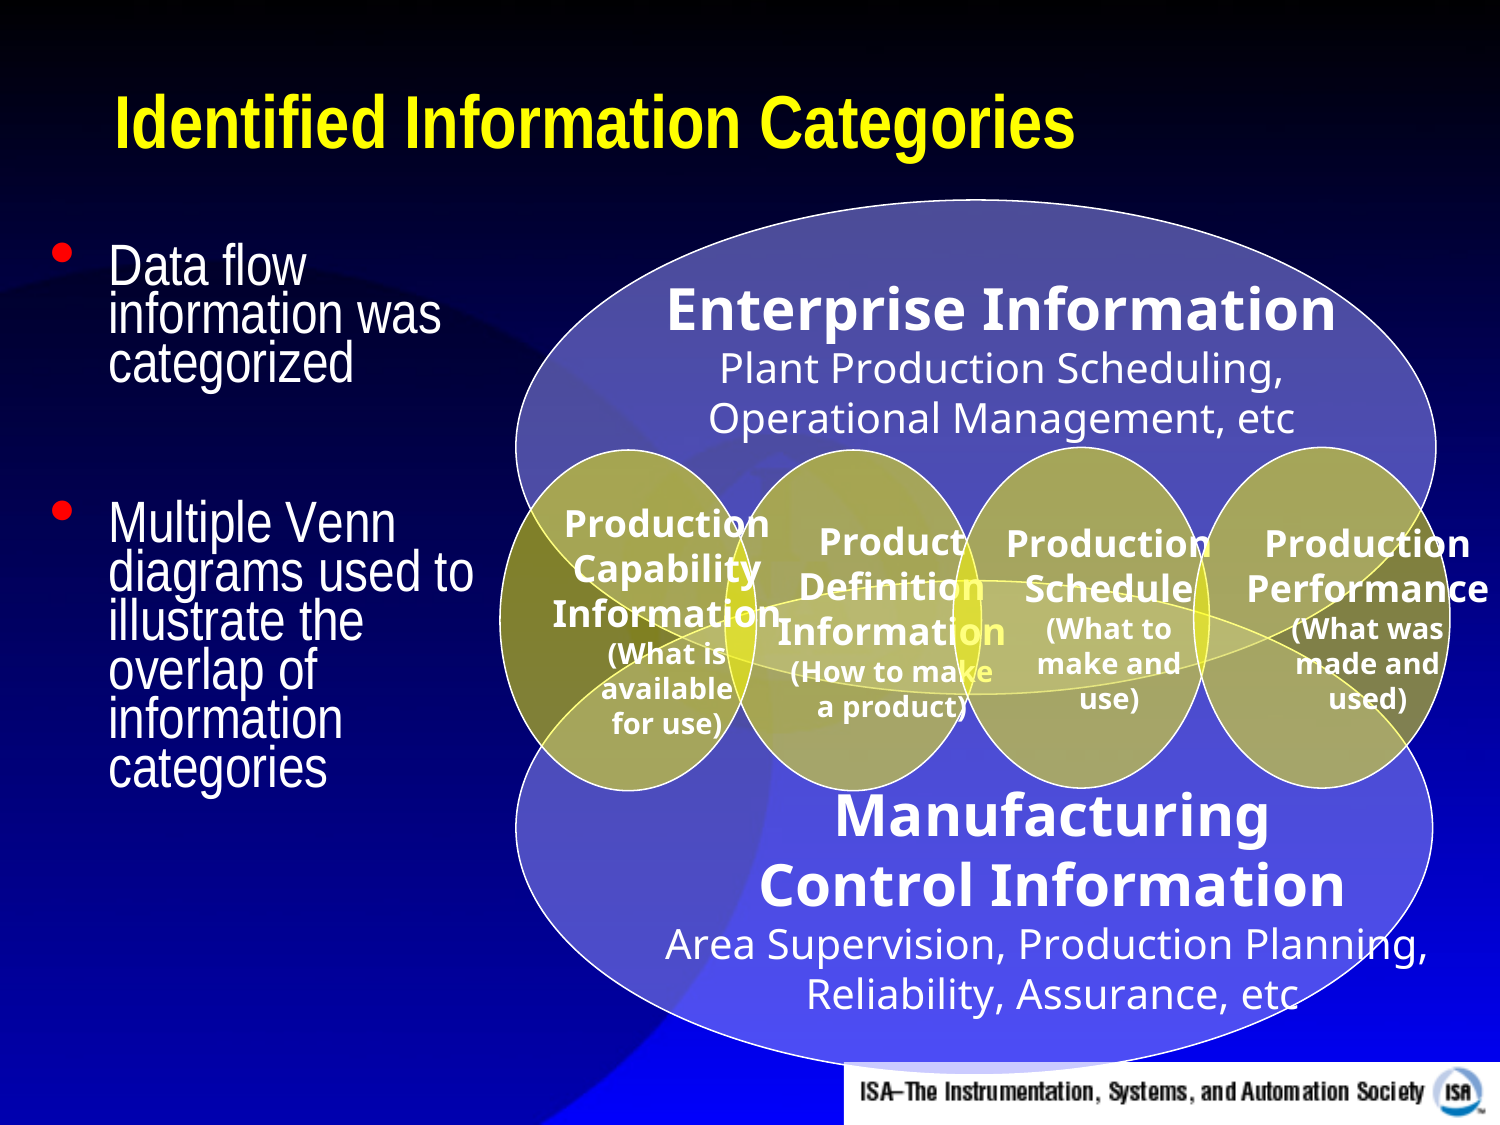

# Identified Information Categories
Enterprise Information
Plant Production Scheduling,
Operational Management, etc
Data flow information was categorized
Multiple Venn diagrams used to illustrate the overlap of information categories
Production
Schedule
(What to
make and
use)
Production
Performance
(What was
made and
used)
Production
Capability
Information
(What is
available
for use)
Product
Definition
Information
(How to make
a product)
Manufacturing
Control Information
Area Supervision, Production Planning,
Reliability, Assurance, etc